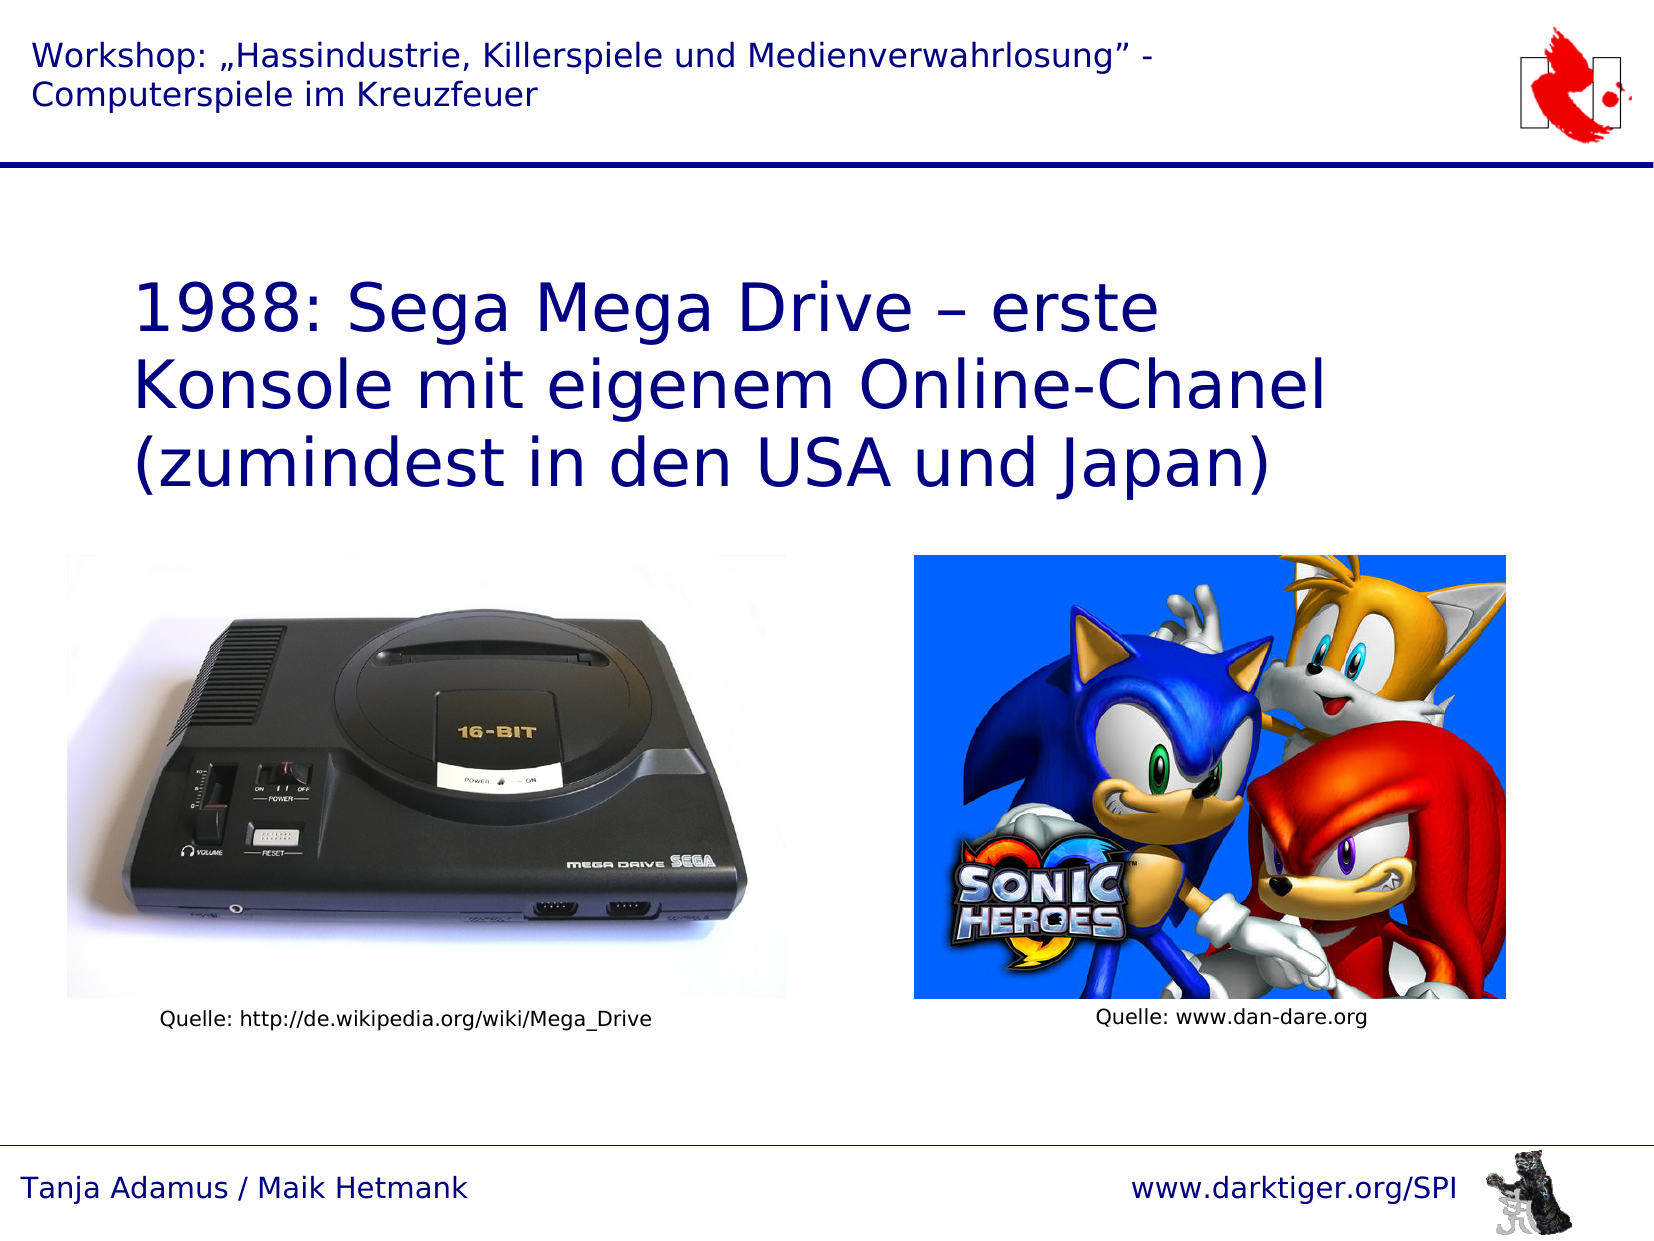

Workshop: „Hassindustrie, Killerspiele und Medienverwahrlosung” - Computerspiele im Kreuzfeuer
1988: Sega Mega Drive – erste Konsole mit eigenem Online-Chanel (zumindest in den USA und Japan)
Quelle: www.dan-dare.org
Quelle: http://de.wikipedia.org/wiki/Mega_Drive